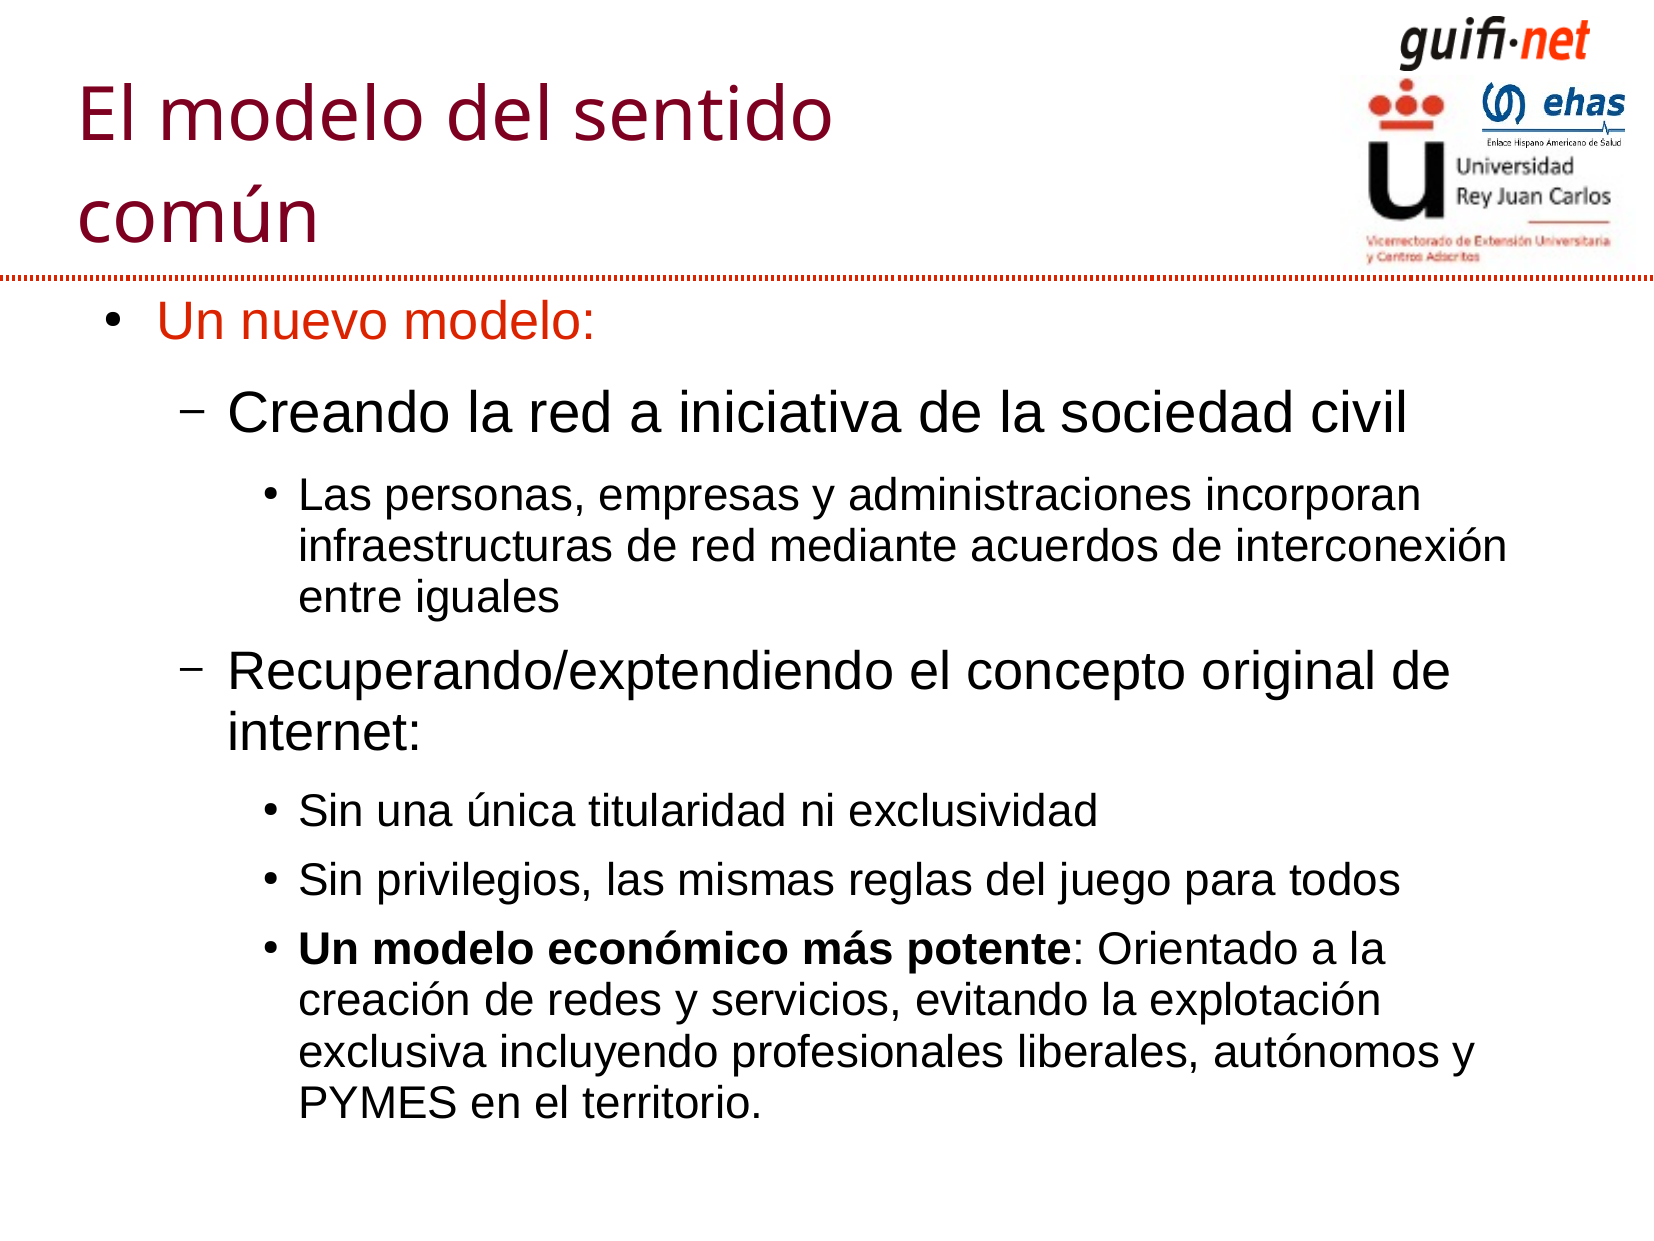

# El modelo del sentido común
Un nuevo modelo:
Creando la red a iniciativa de la sociedad civil
Las personas, empresas y administraciones incorporan infraestructuras de red mediante acuerdos de interconexión entre iguales
Recuperando/exptendiendo el concepto original de internet:
Sin una única titularidad ni exclusividad
Sin privilegios, las mismas reglas del juego para todos
Un modelo económico más potente: Orientado a la creación de redes y servicios, evitando la explotación exclusiva incluyendo profesionales liberales, autónomos y PYMES en el territorio.